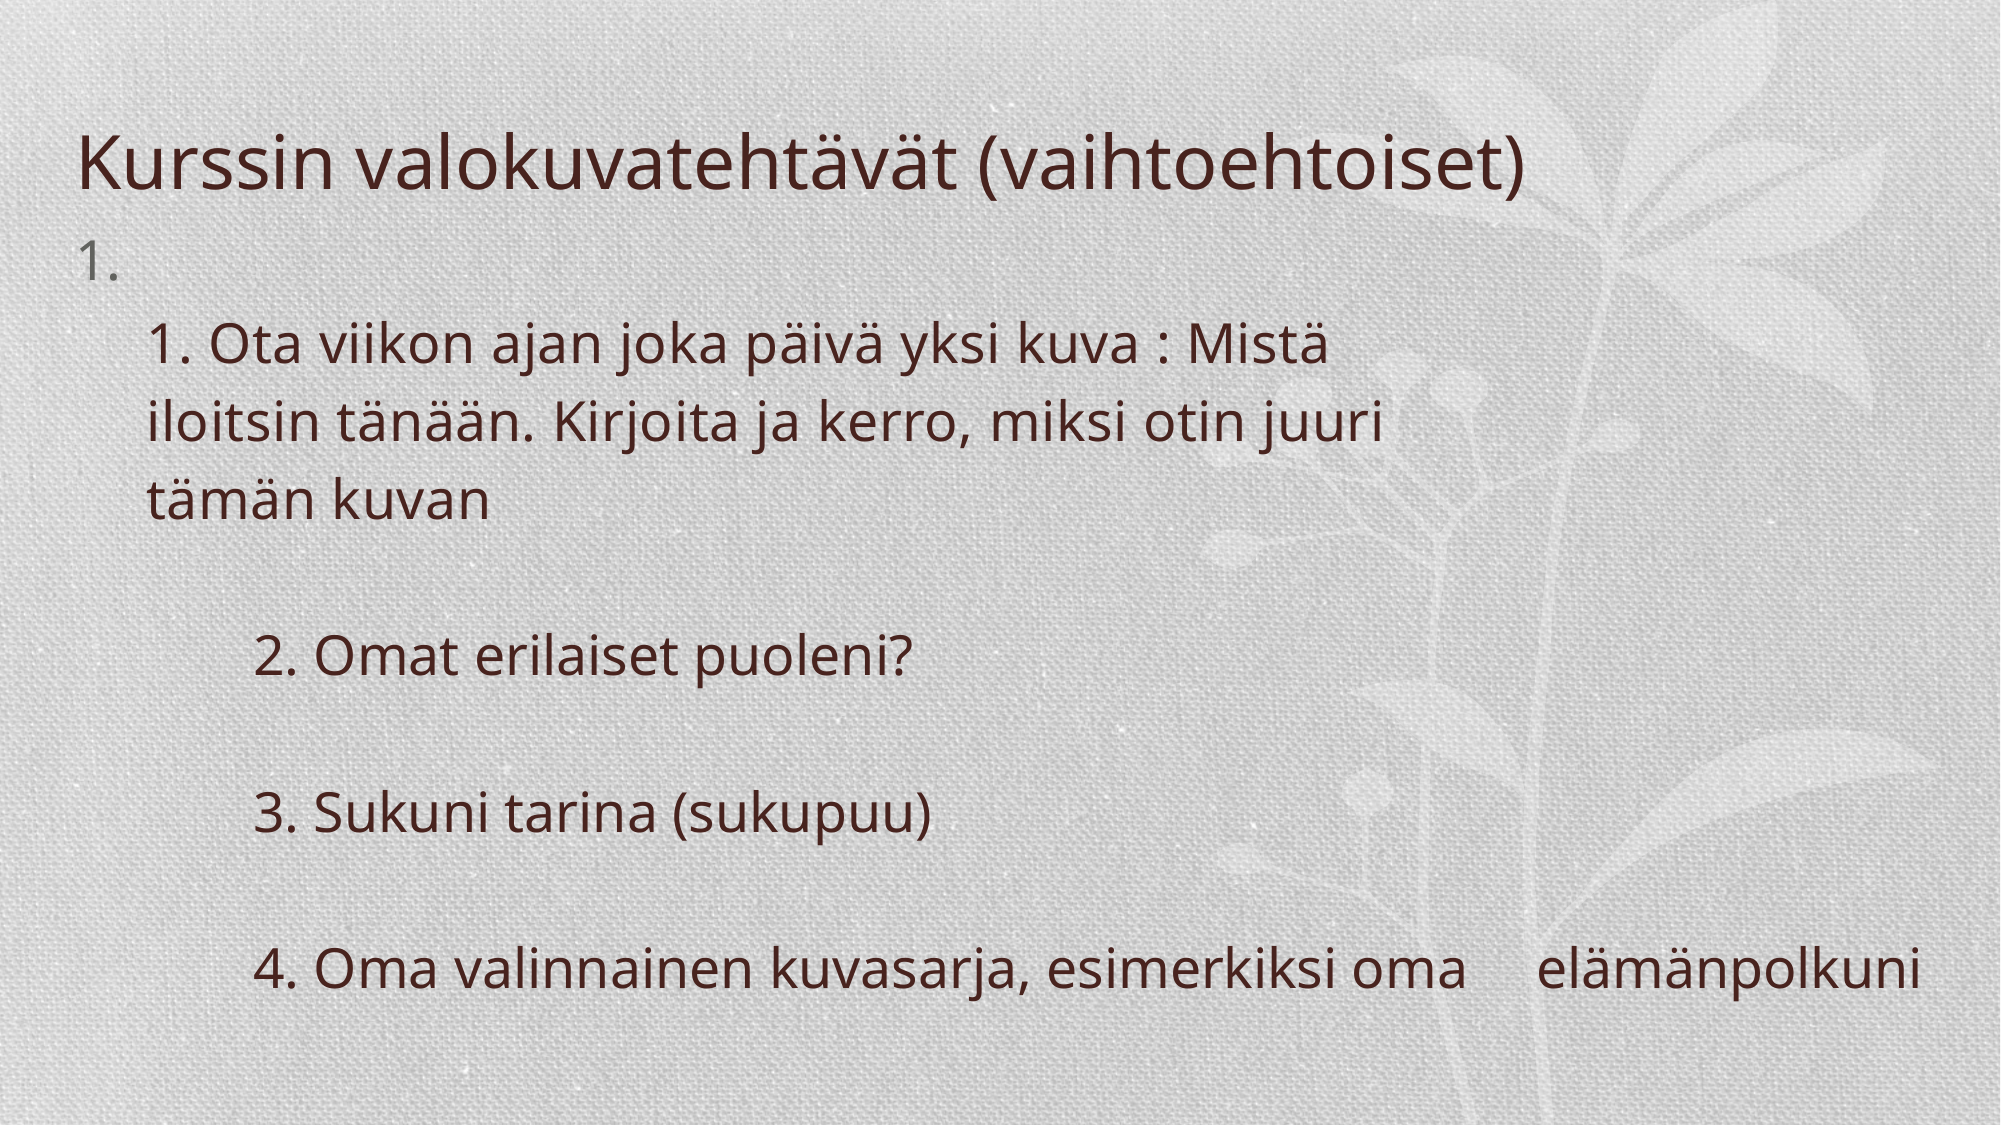

# Kurssin valokuvatehtävät (vaihtoehtoiset)
	1. Ota viikon ajan joka päivä yksi kuva : Mistä
	iloitsin tänään. Kirjoita ja kerro, miksi otin juuri
	tämän kuvan
	2. Omat erilaiset puoleni?
	3. Sukuni tarina (sukupuu)
	4. Oma valinnainen kuvasarja, esimerkiksi oma 	elämänpolkuni